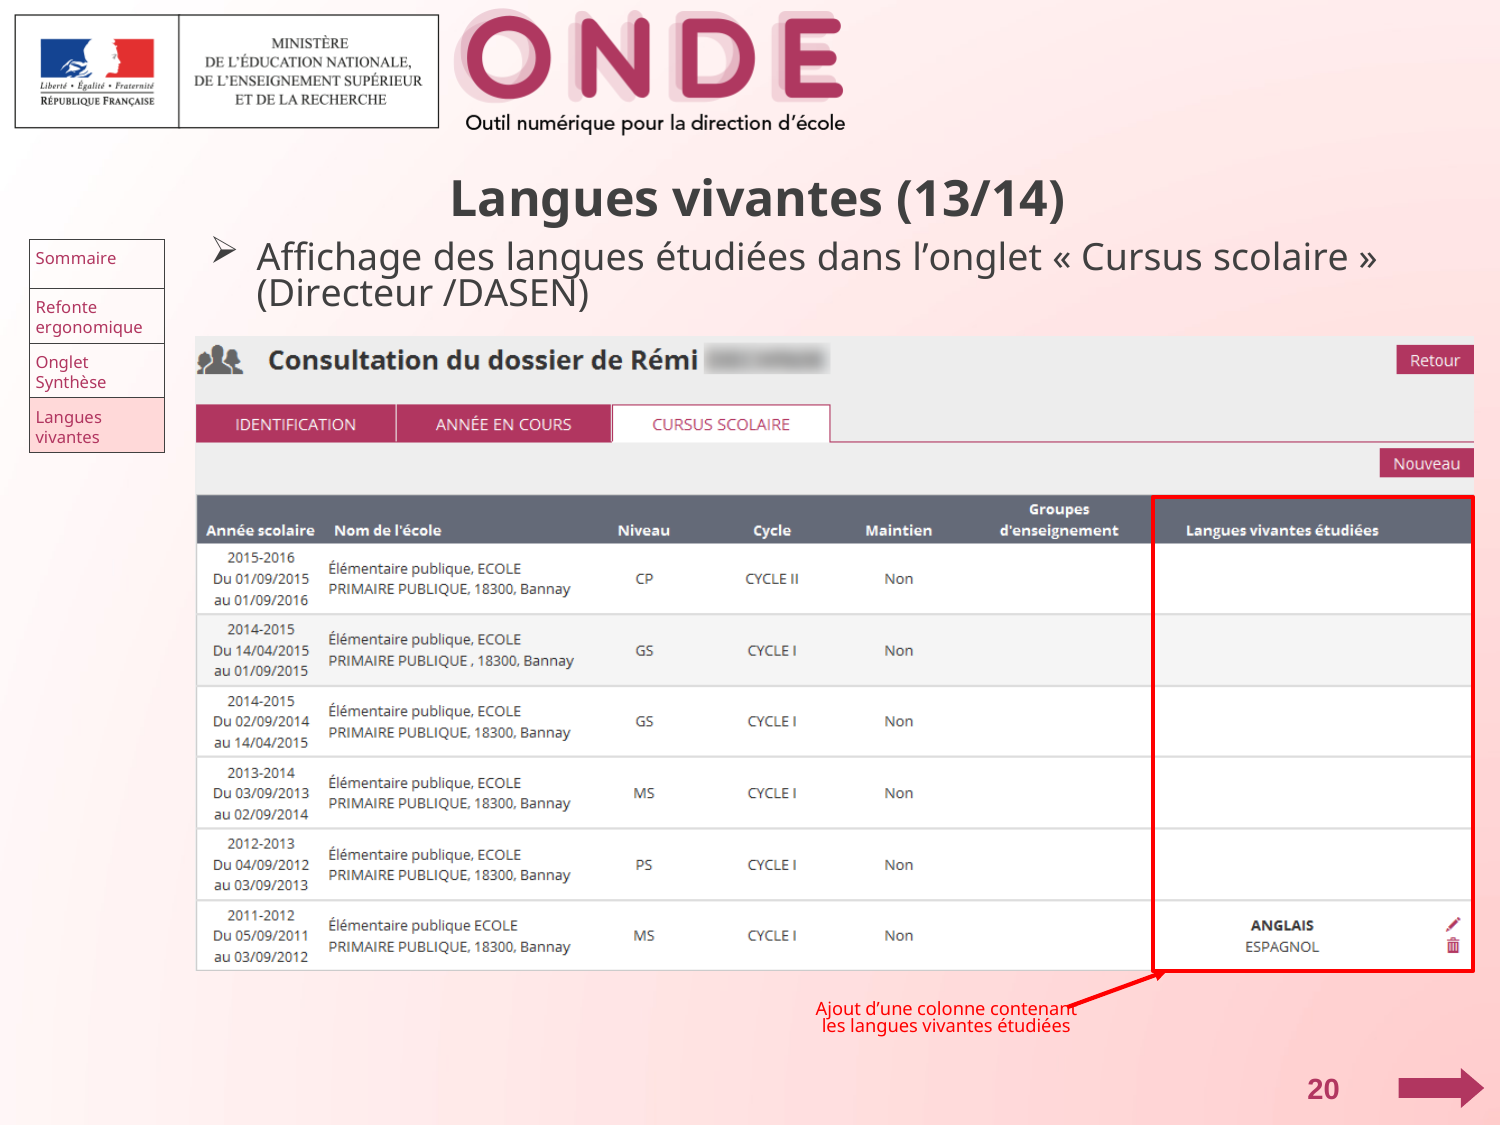

Langues vivantes (13/14)
Affichage des langues étudiées dans l’onglet « Cursus scolaire » (Directeur /DASEN)
| Sommaire |
| --- |
| Refonte ergonomique |
| Onglet Synthèse |
| Langues vivantes |
Ajout d’une colonne contenant les langues vivantes étudiées